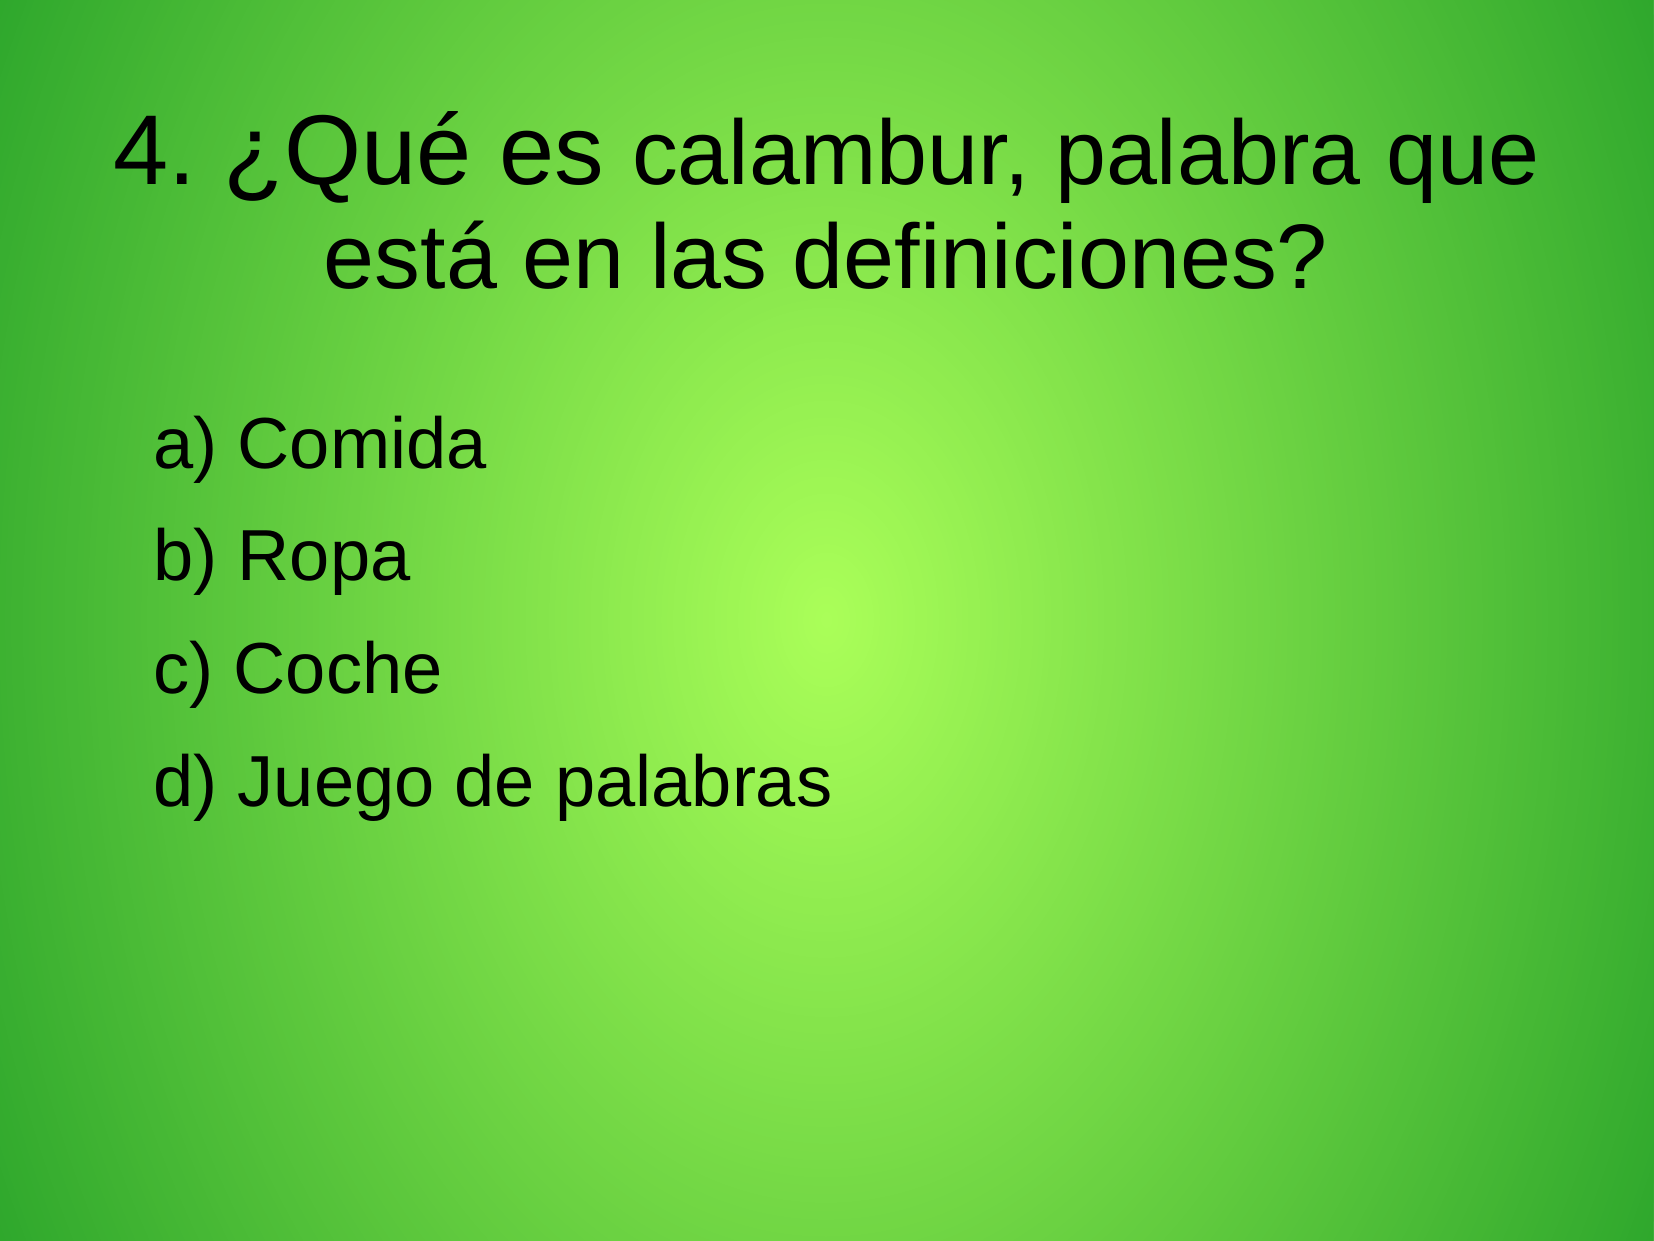

# 4. ¿Qué es calambur, palabra que está en las definiciones?
a) Comida
b) Ropa
c) Coche
d) Juego de palabras